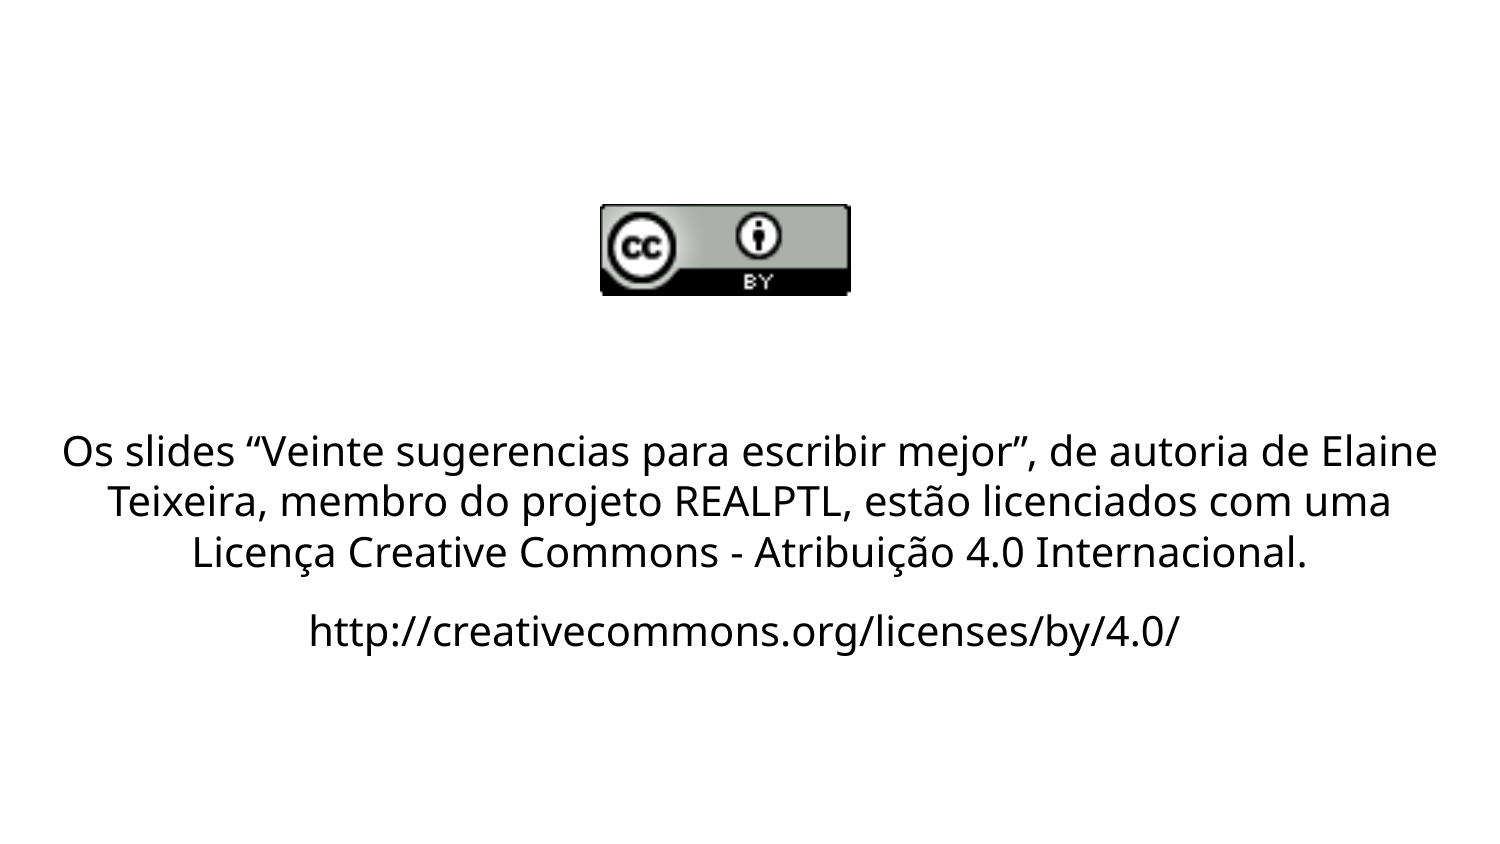

# Os slides “Veinte sugerencias para escribir mejor”, de autoria de Elaine Teixeira, membro do projeto REALPTL, estão licenciados com uma Licença Creative Commons - Atribuição 4.0 Internacional.
http://creativecommons.org/licenses/by/4.0/